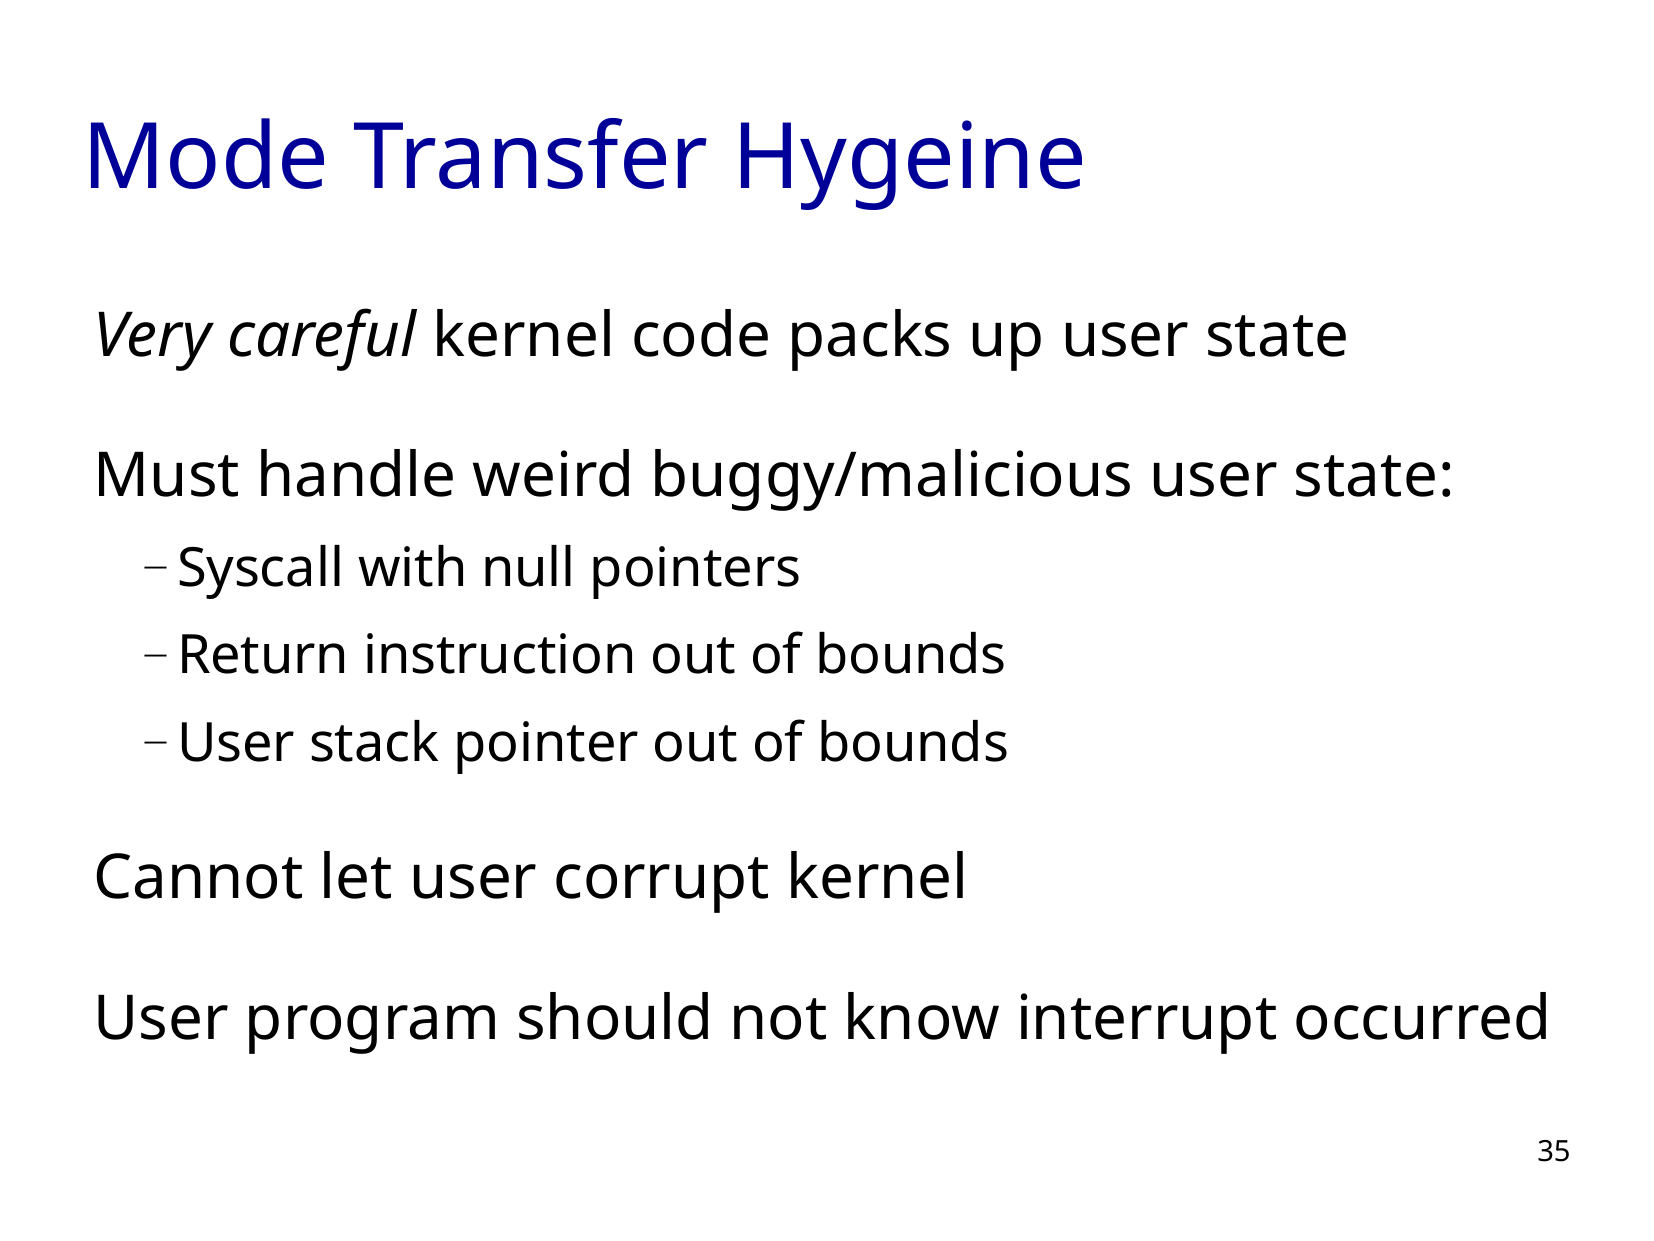

# Mode Transfer Hygeine
Very careful kernel code packs up user state
Must handle weird buggy/malicious user state:
Syscall with null pointers
Return instruction out of bounds
User stack pointer out of bounds
Cannot let user corrupt kernel
User program should not know interrupt occurred
35